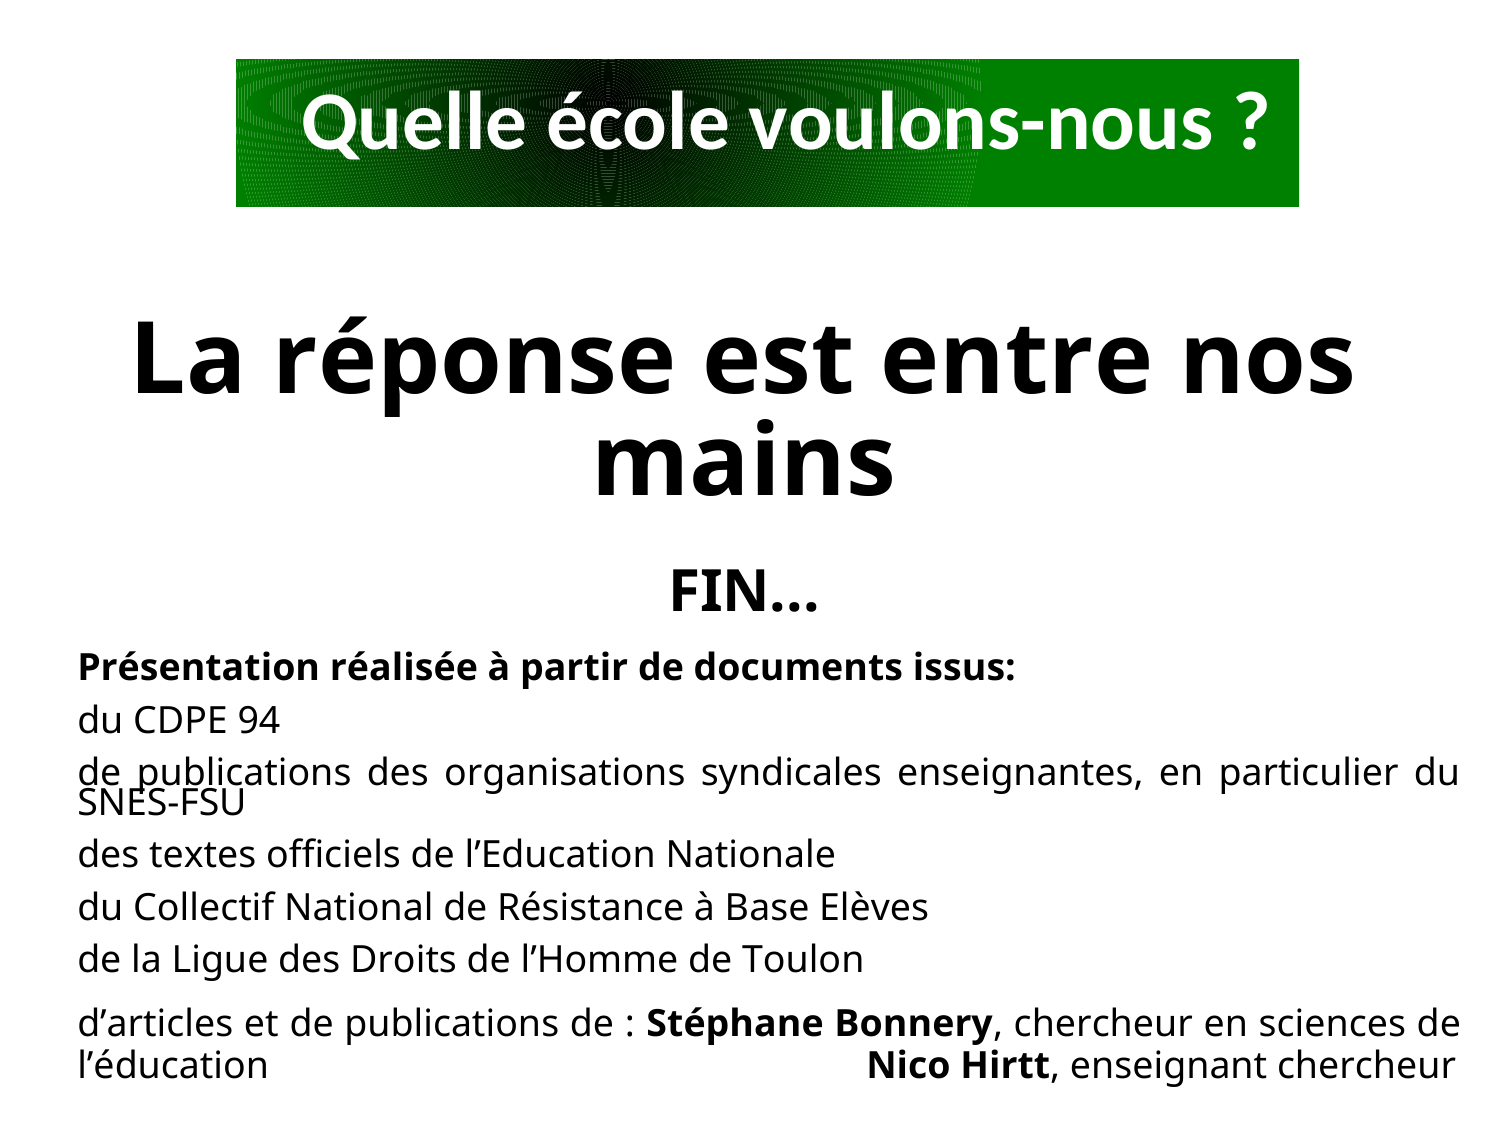

Quelle école voulons-nous ?
La réponse est entre nos mains
FIN...
Présentation réalisée à partir de documents issus:
du CDPE 94
de publications des organisations syndicales enseignantes, en particulier du SNES-FSU
des textes officiels de l’Education Nationale
du Collectif National de Résistance à Base Elèves
de la Ligue des Droits de l’Homme de Toulon
d’articles et de publications de : Stéphane Bonnery, chercheur en sciences de l’éducation 		 		 Nico Hirtt, enseignant chercheur